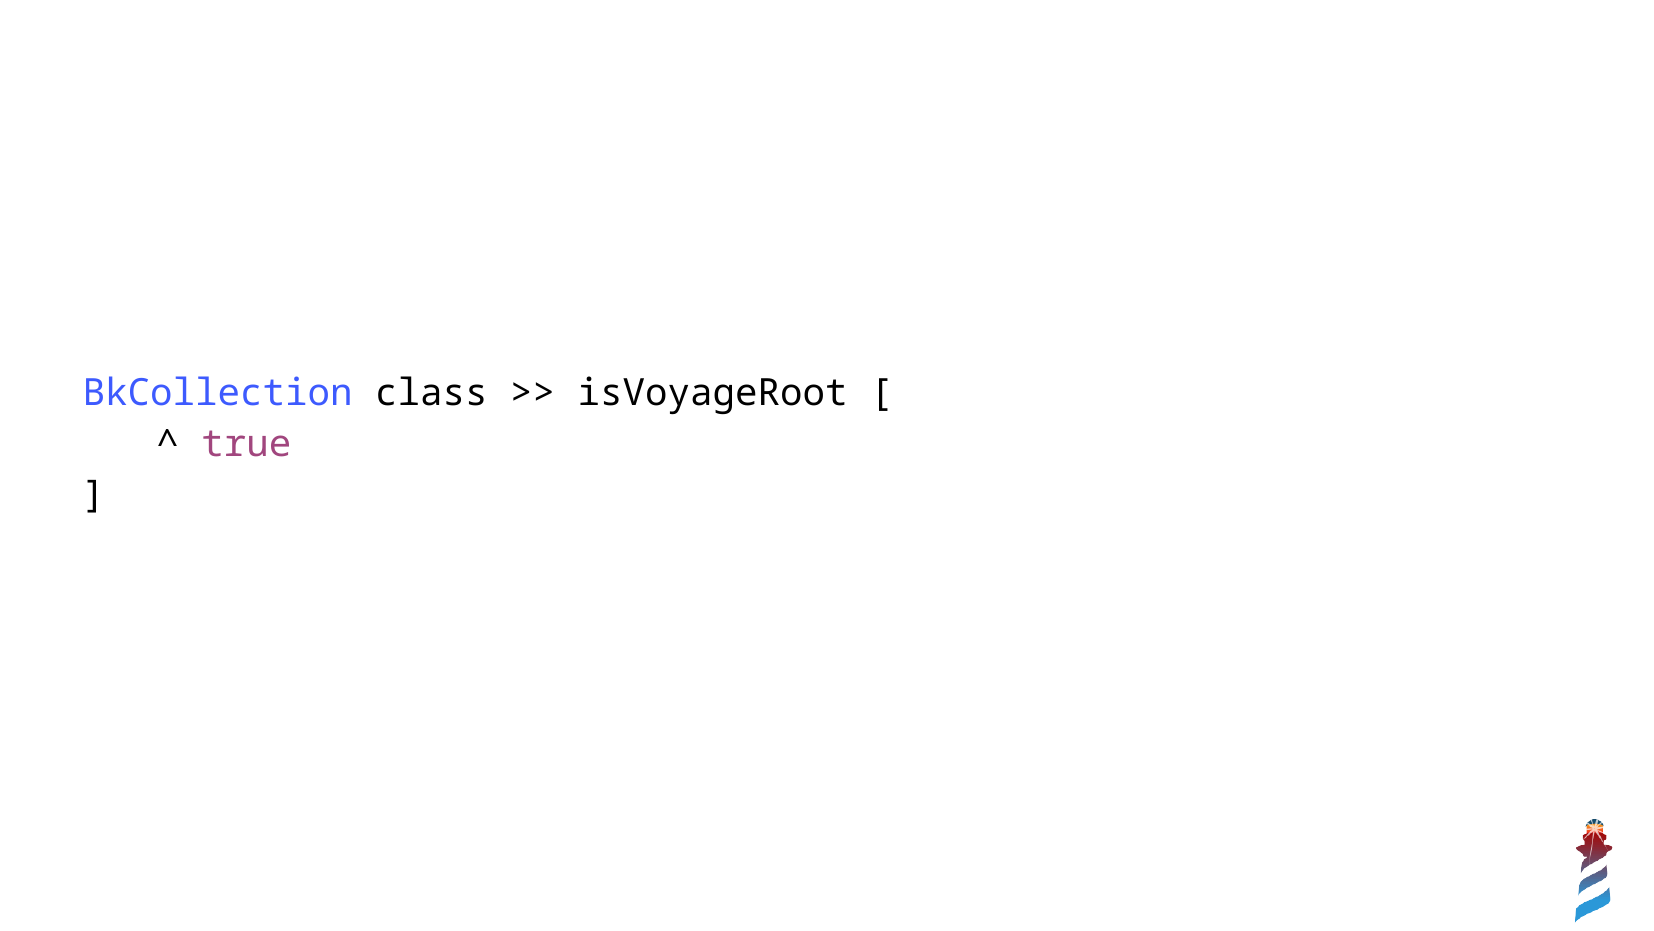

BkCollection class >> isVoyageRoot [
	^ true
]